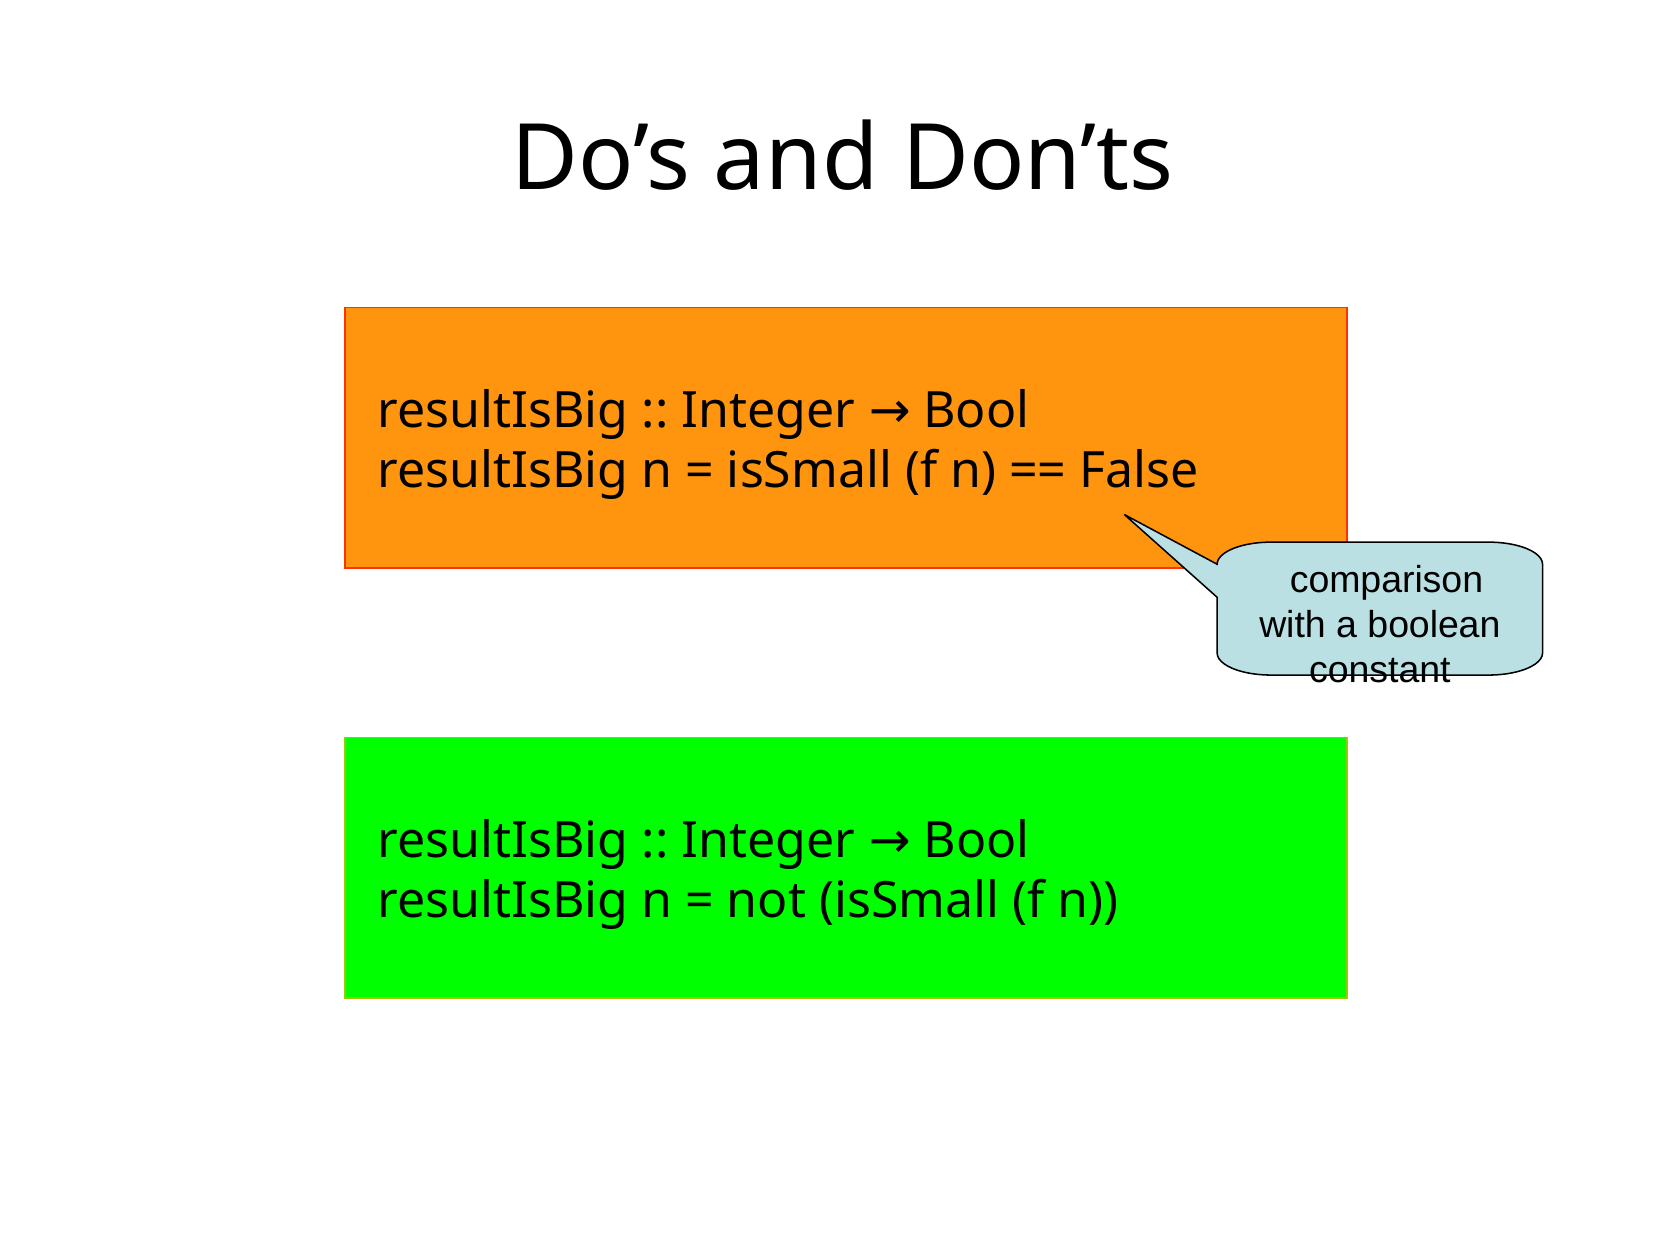

# Do’s and Don’ts
resultIsBig :: Integer → Bool
resultIsBig n = isSmall (f n) == False
comparison with a boolean constant
resultIsBig :: Integer → Bool
resultIsBig n = not (isSmall (f n))